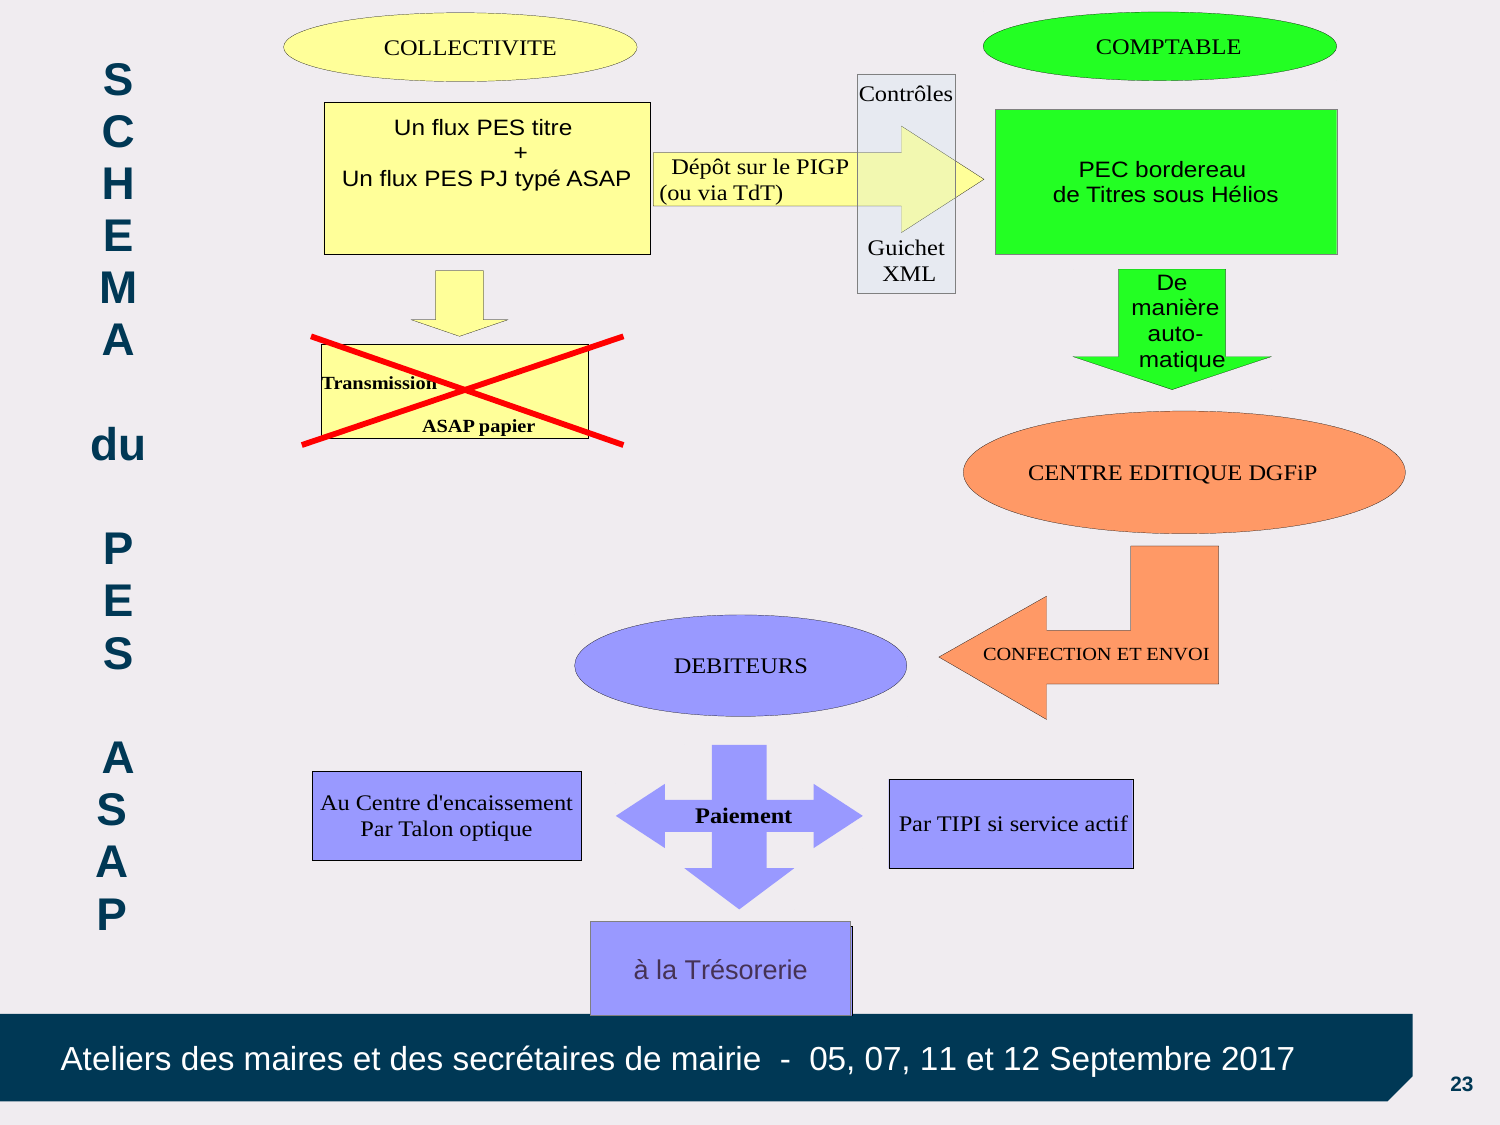

# SCHEMA du PES A S A P
à la Trésorerie